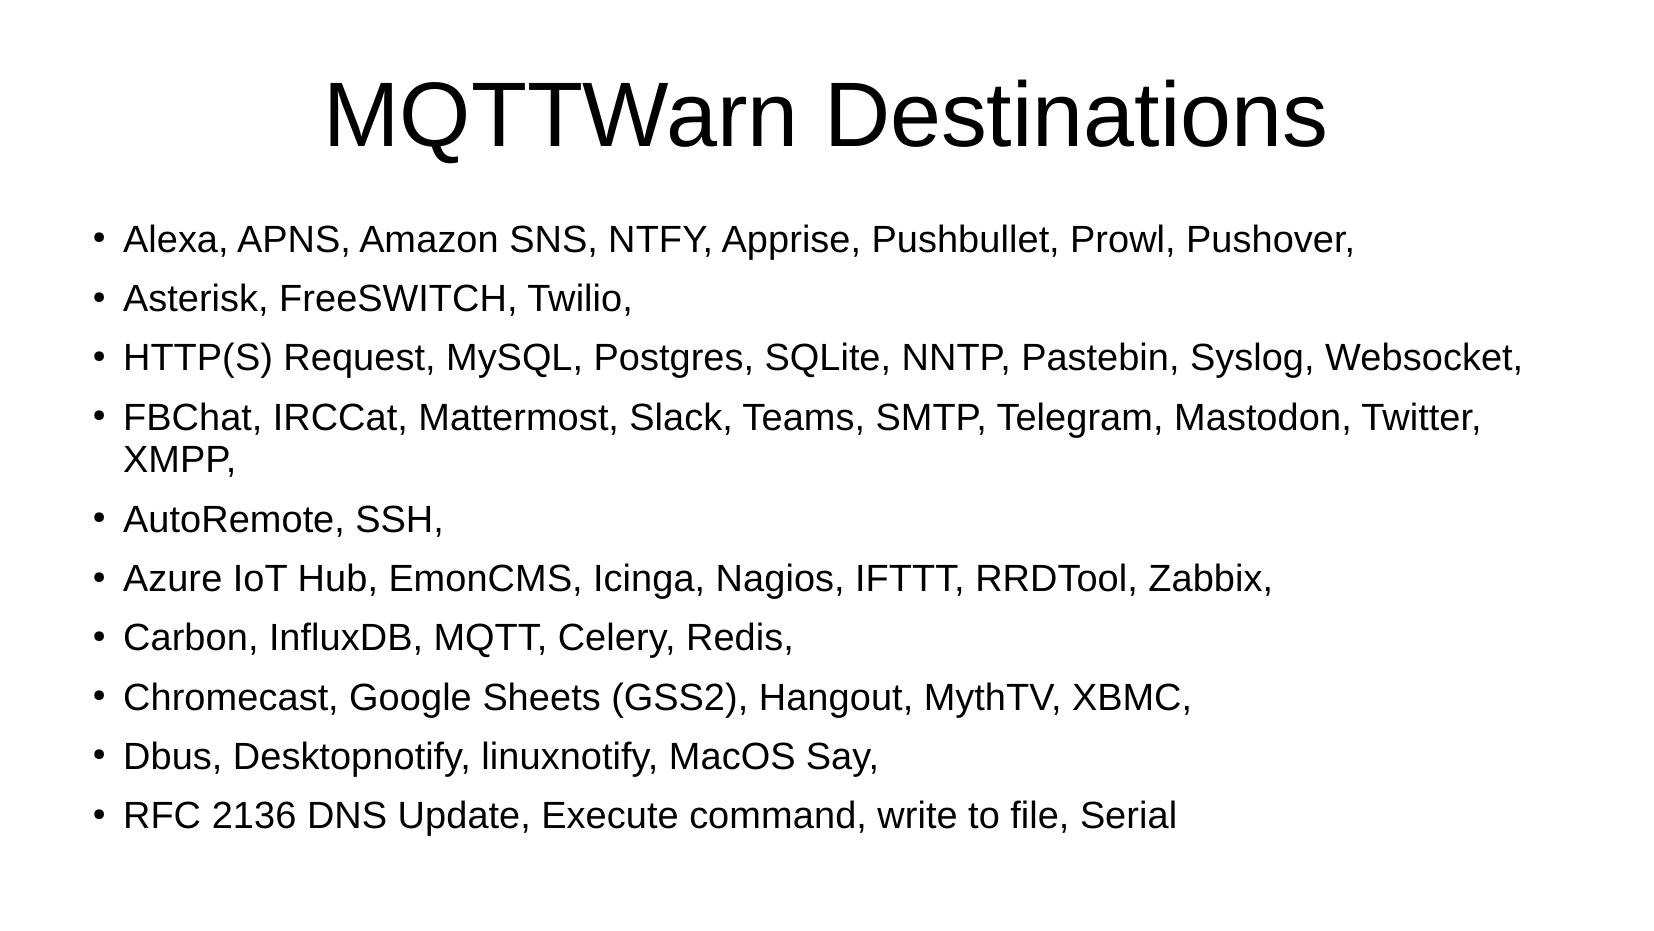

# MQTTWarn Destinations
Alexa, APNS, Amazon SNS, NTFY, Apprise, Pushbullet, Prowl, Pushover,
Asterisk, FreeSWITCH, Twilio,
HTTP(S) Request, MySQL, Postgres, SQLite, NNTP, Pastebin, Syslog, Websocket,
FBChat, IRCCat, Mattermost, Slack, Teams, SMTP, Telegram, Mastodon, Twitter, XMPP,
AutoRemote, SSH,
Azure IoT Hub, EmonCMS, Icinga, Nagios, IFTTT, RRDTool, Zabbix,
Carbon, InfluxDB, MQTT, Celery, Redis,
Chromecast, Google Sheets (GSS2), Hangout, MythTV, XBMC,
Dbus, Desktopnotify, linuxnotify, MacOS Say,
RFC 2136 DNS Update, Execute command, write to file, Serial